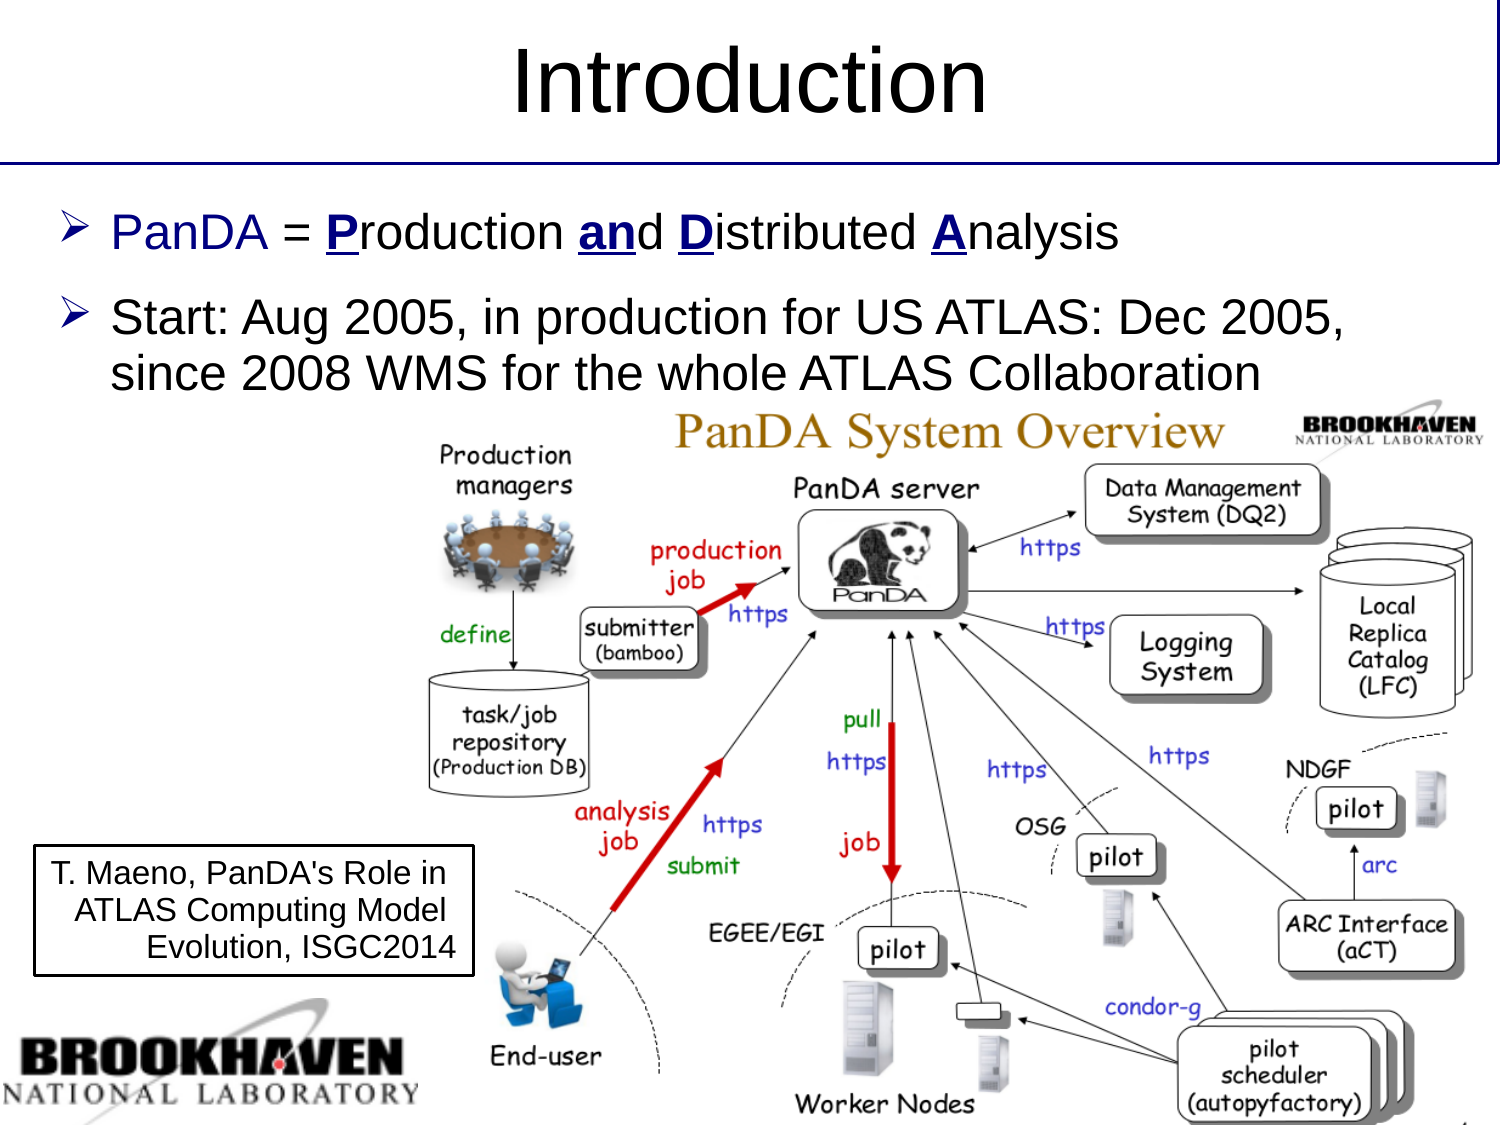

# Introduction
PanDA = Production and Distributed Analysis
Start: Aug 2005, in production for US ATLAS: Dec 2005, since 2008 WMS for the whole ATLAS Collaboration
T. Maeno, PanDA's Role in
ATLAS Computing Model
Evolution, ISGC2014
Monitoring HTCondor with the BigPanDAmon package, HTCondor Week 2014
2